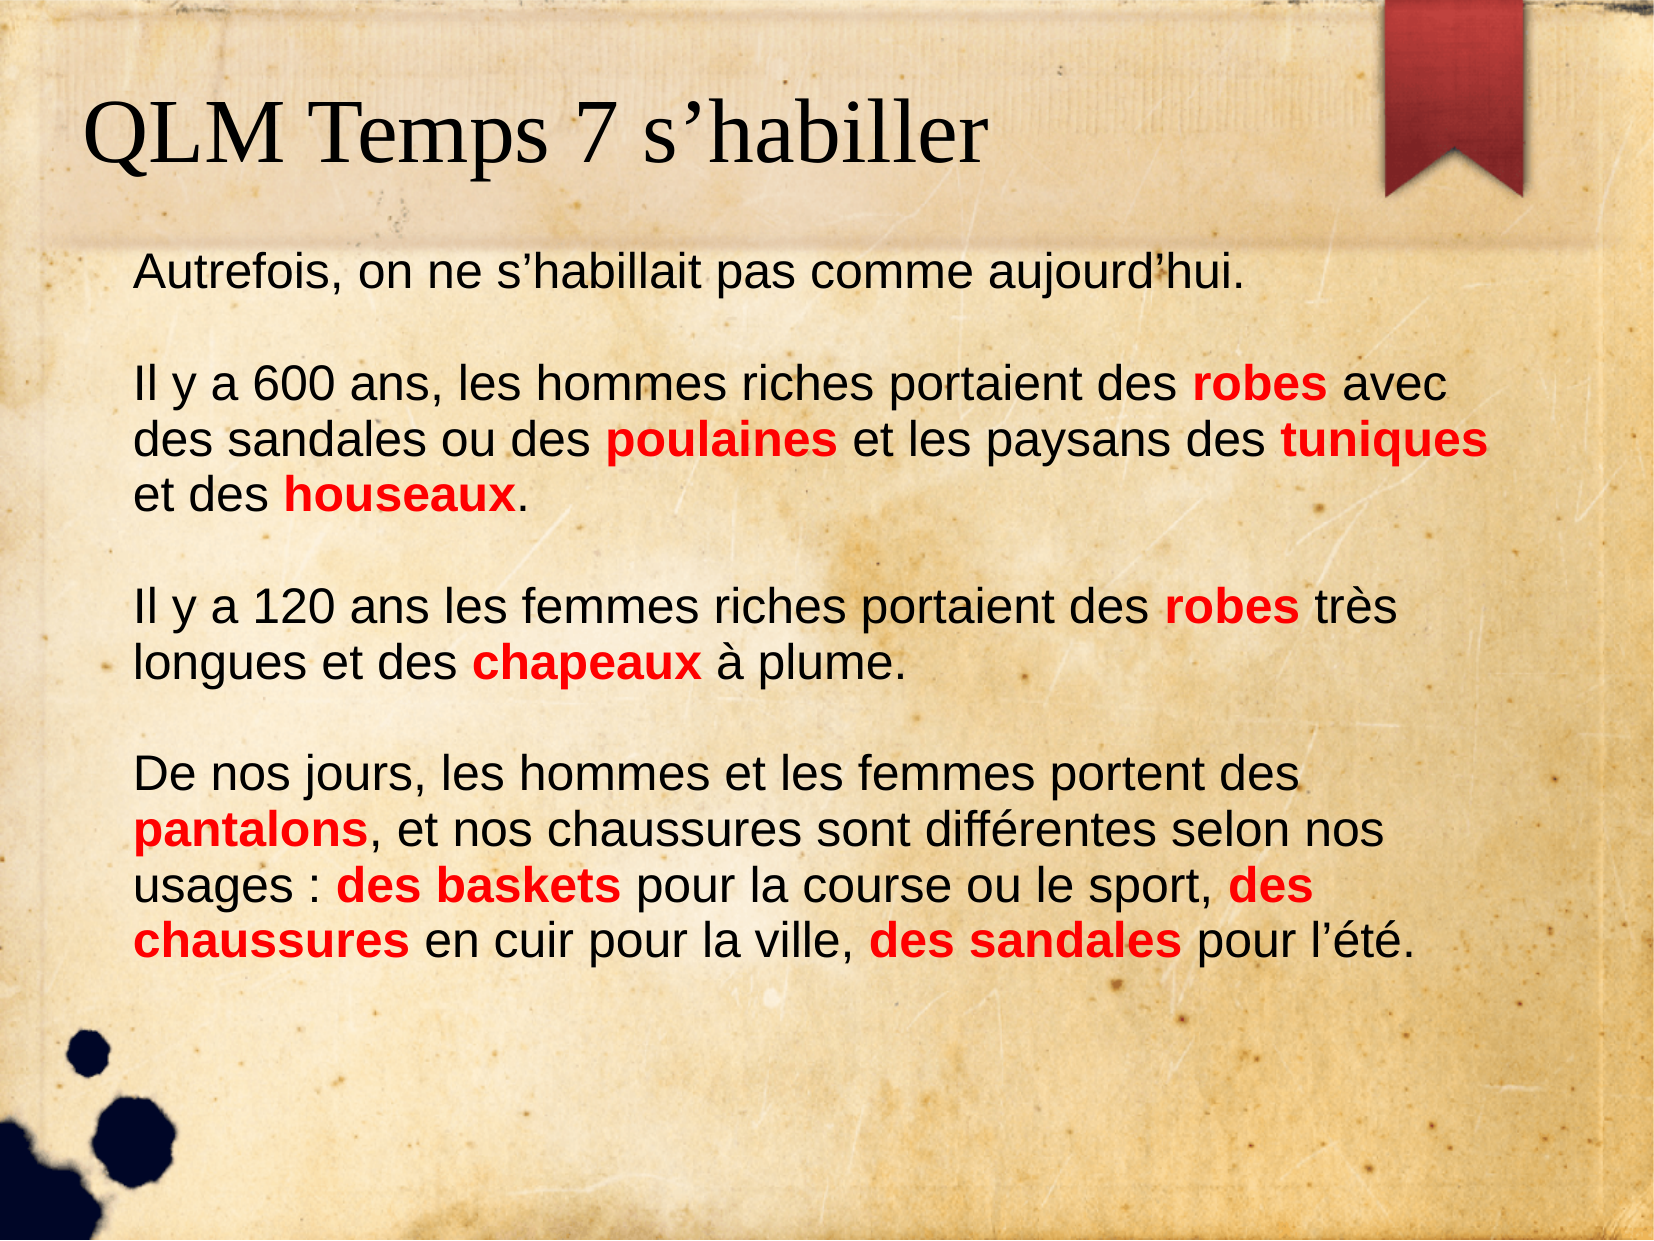

# QLM Temps 7 s’habiller
Autrefois, on ne s’habillait pas comme aujourd’hui.
Il y a 600 ans, les hommes riches portaient des robes avec des sandales ou des poulaines et les paysans des tuniques et des houseaux.
Il y a 120 ans les femmes riches portaient des robes très longues et des chapeaux à plume.
De nos jours, les hommes et les femmes portent des pantalons, et nos chaussures sont différentes selon nos usages : des baskets pour la course ou le sport, des chaussures en cuir pour la ville, des sandales pour l’été.